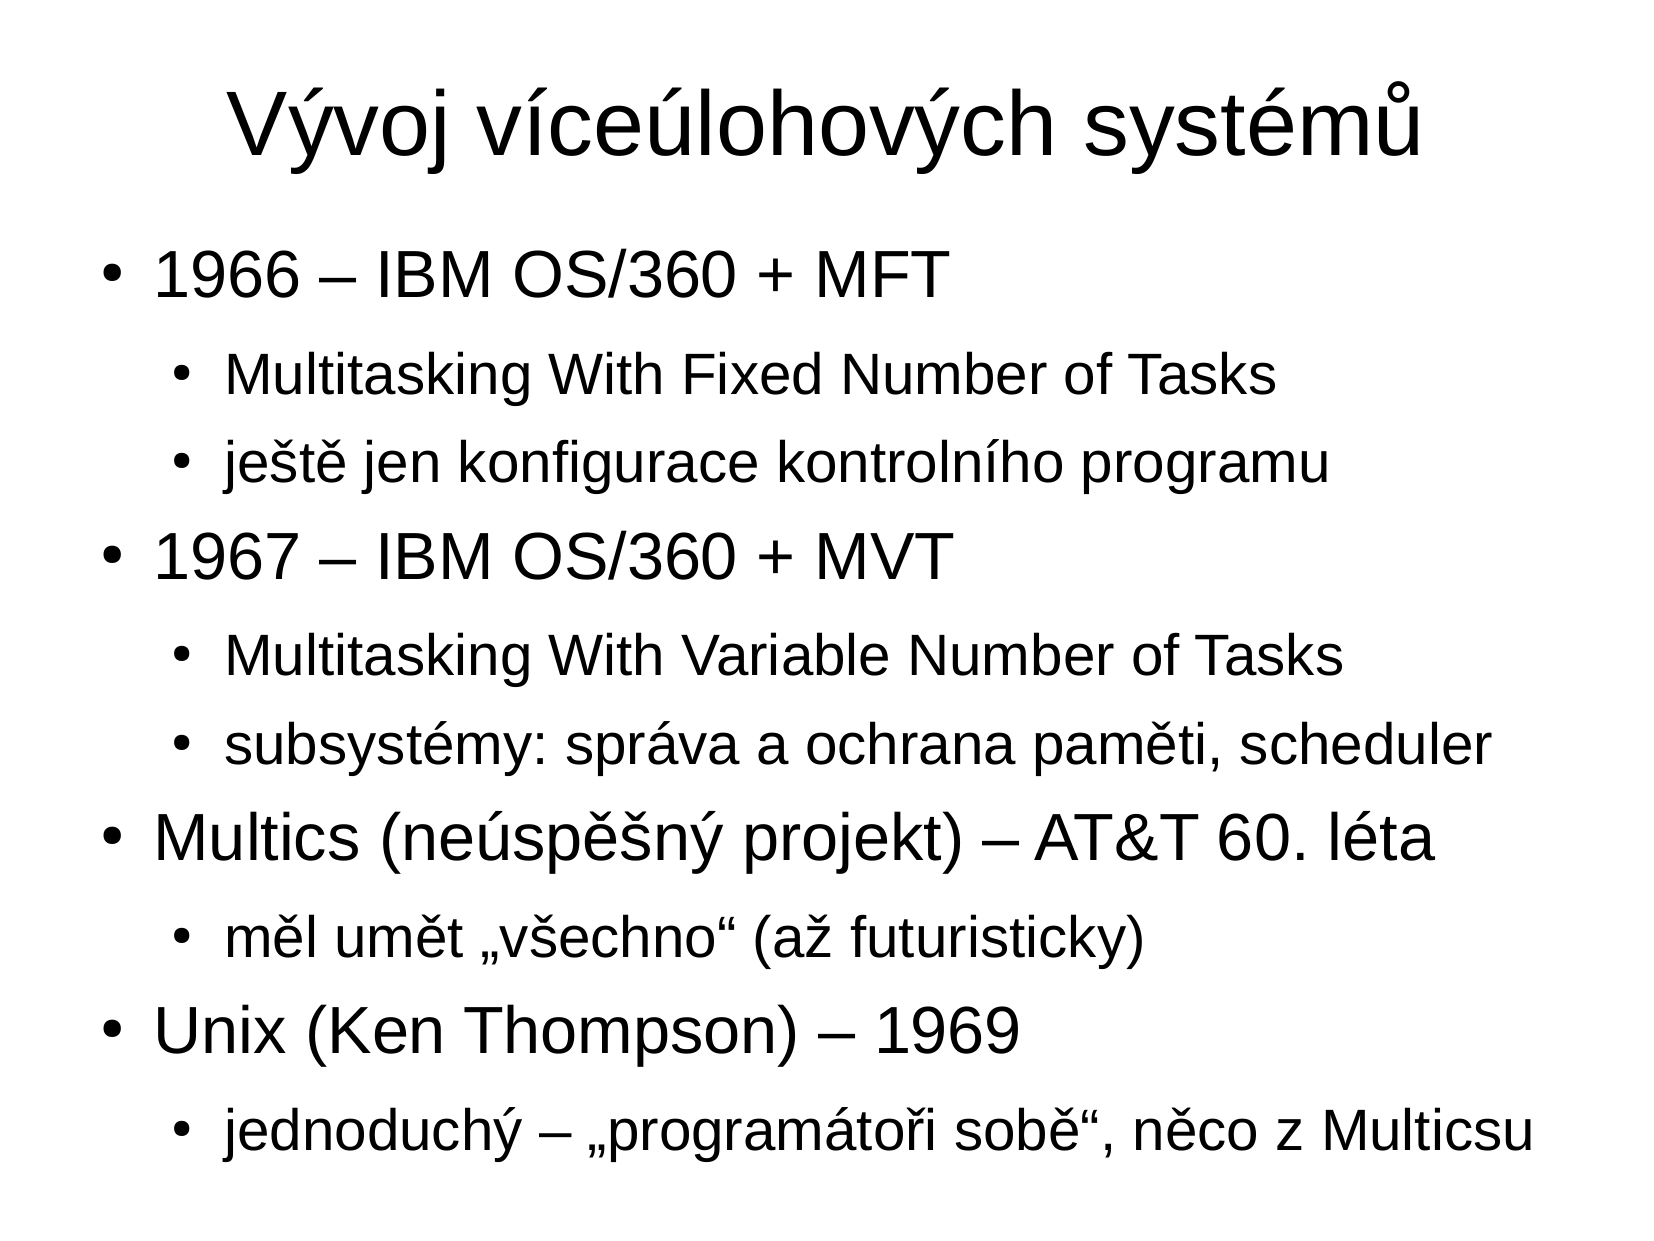

# Vývoj víceúlohových systémů
1966 – IBM OS/360 + MFT
Multitasking With Fixed Number of Tasks
ještě jen konfigurace kontrolního programu
1967 – IBM OS/360 + MVT
Multitasking With Variable Number of Tasks
subsystémy: správa a ochrana paměti, scheduler
Multics (neúspěšný projekt) – AT&T 60. léta
měl umět „všechno“ (až futuristicky)
Unix (Ken Thompson) – 1969
jednoduchý – „programátoři sobě“, něco z Multicsu